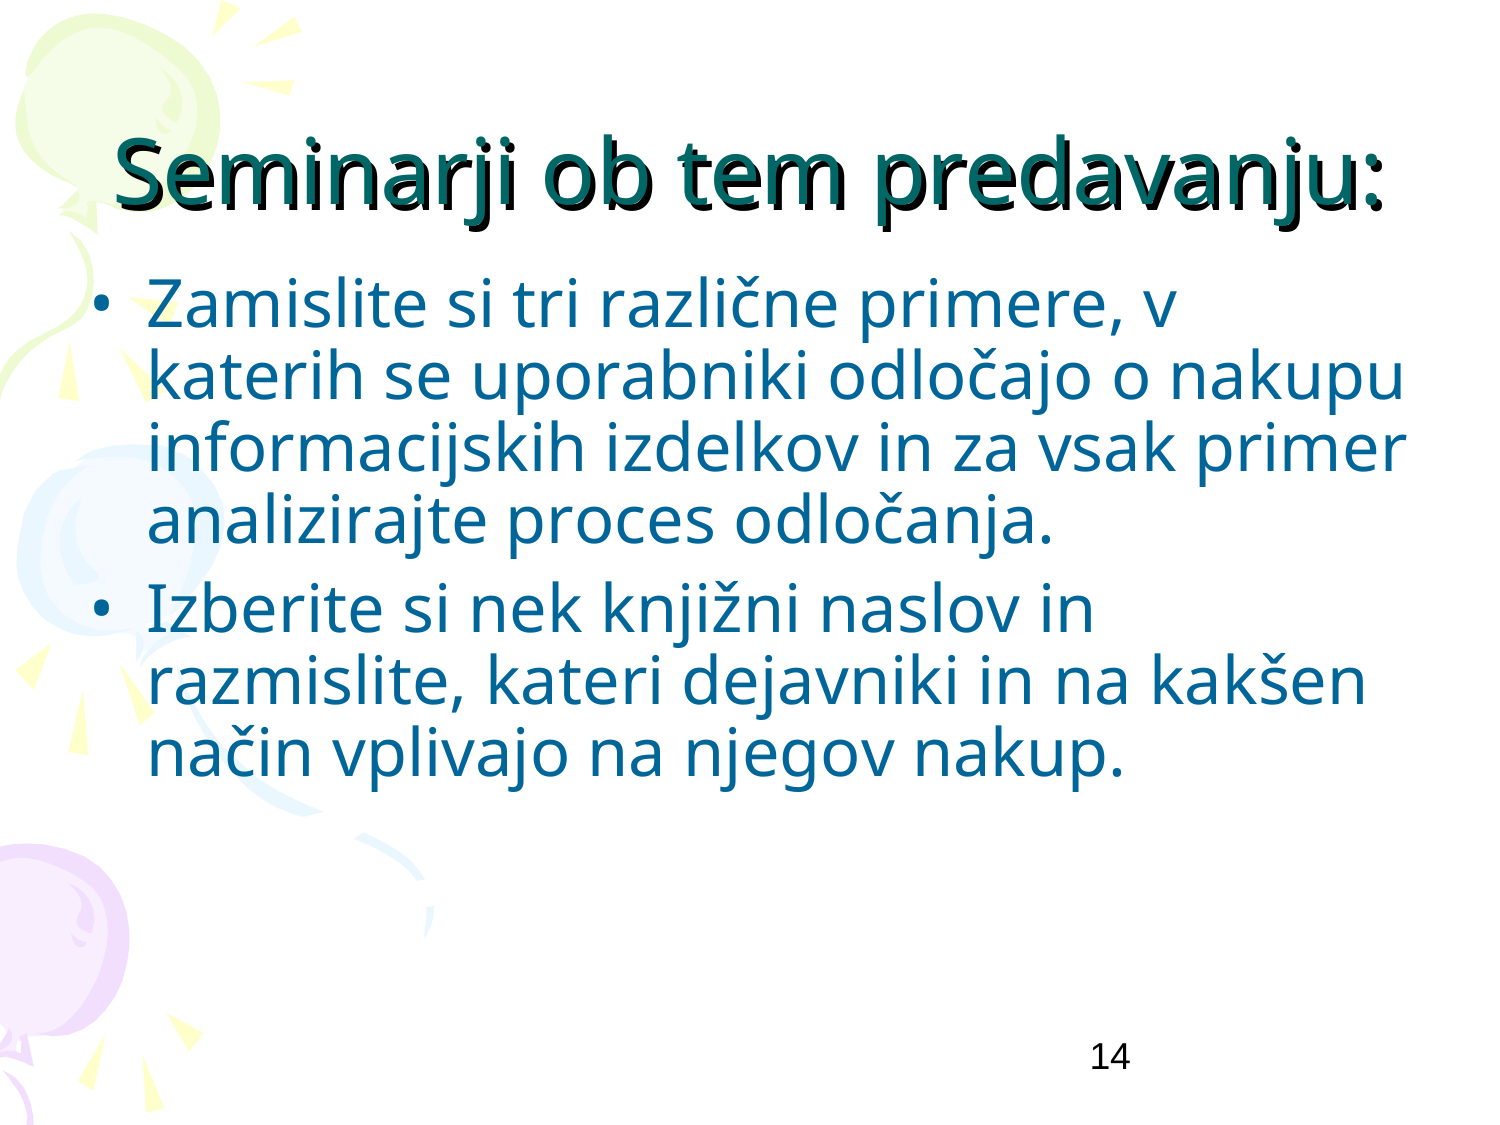

# Seminarji ob tem predavanju:
Zamislite si tri različne primere, v katerih se uporabniki odločajo o nakupu informacijskih izdelkov in za vsak primer analizirajte proces odločanja.
Izberite si nek knjižni naslov in razmislite, kateri dejavniki in na kakšen način vplivajo na njegov nakup.
14